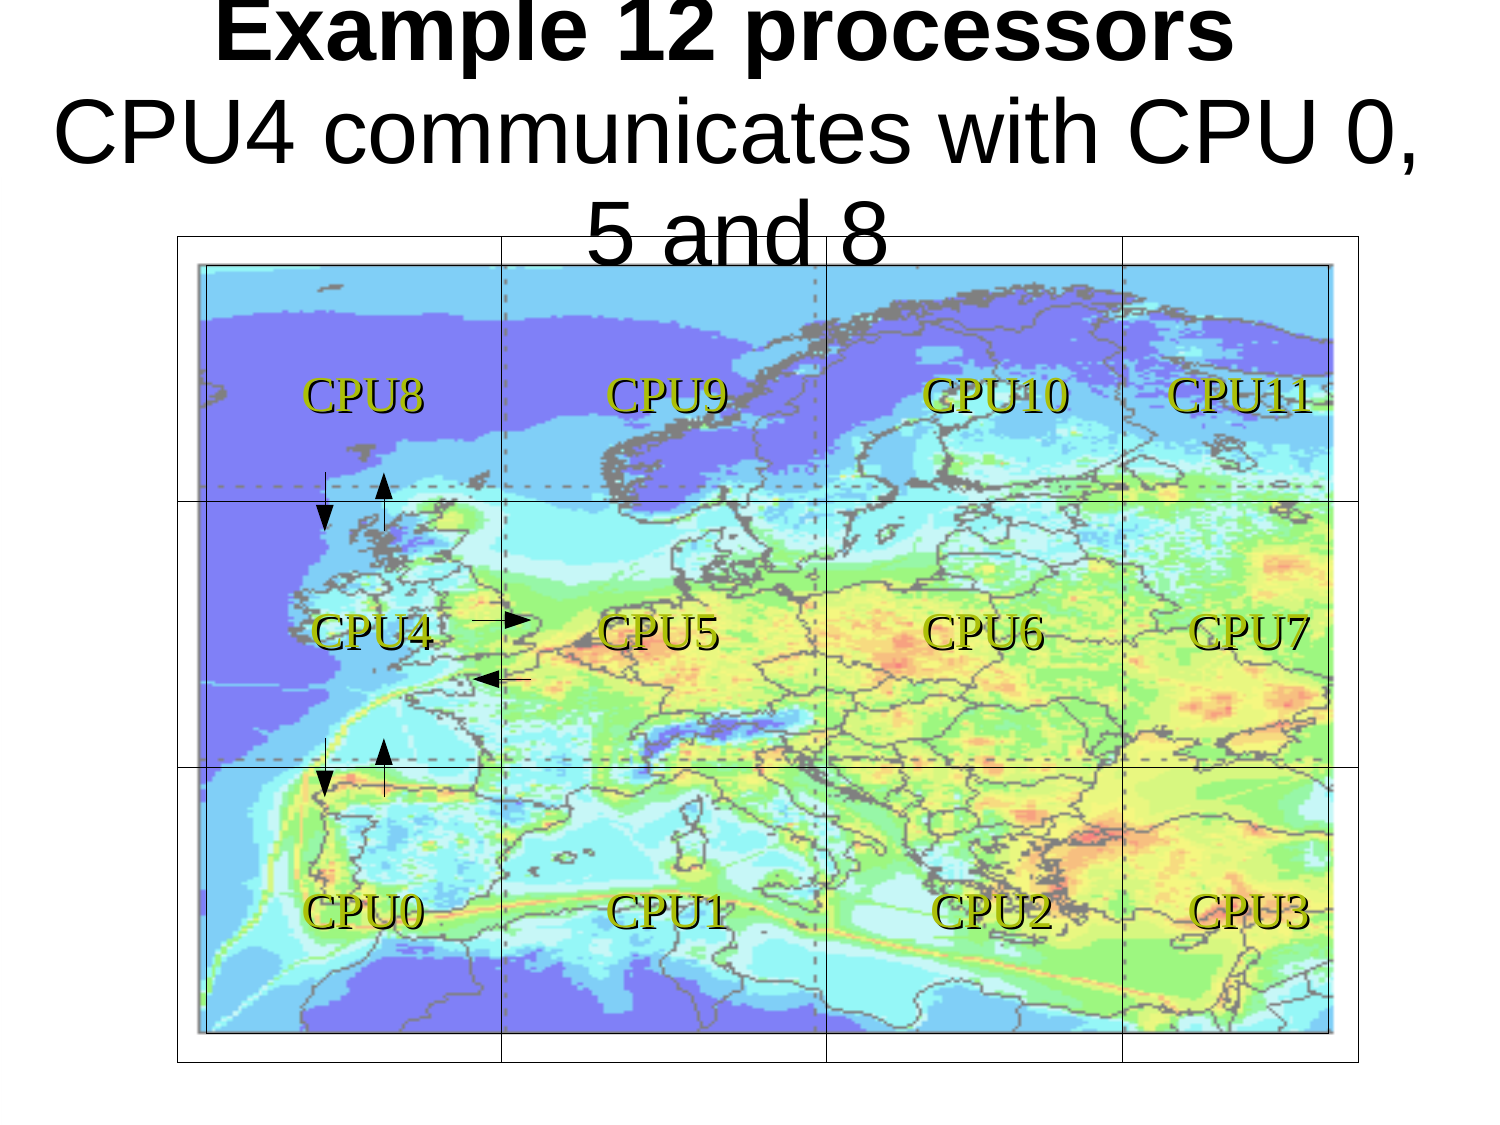

# Example 12 processors CPU4 communicates with CPU 0, 5 and 8
CPU8
CPU9
CPU10
CPU11
CPU4
CPU5
CPU6
CPU7
CPU0
CPU1
CPU2
CPU3